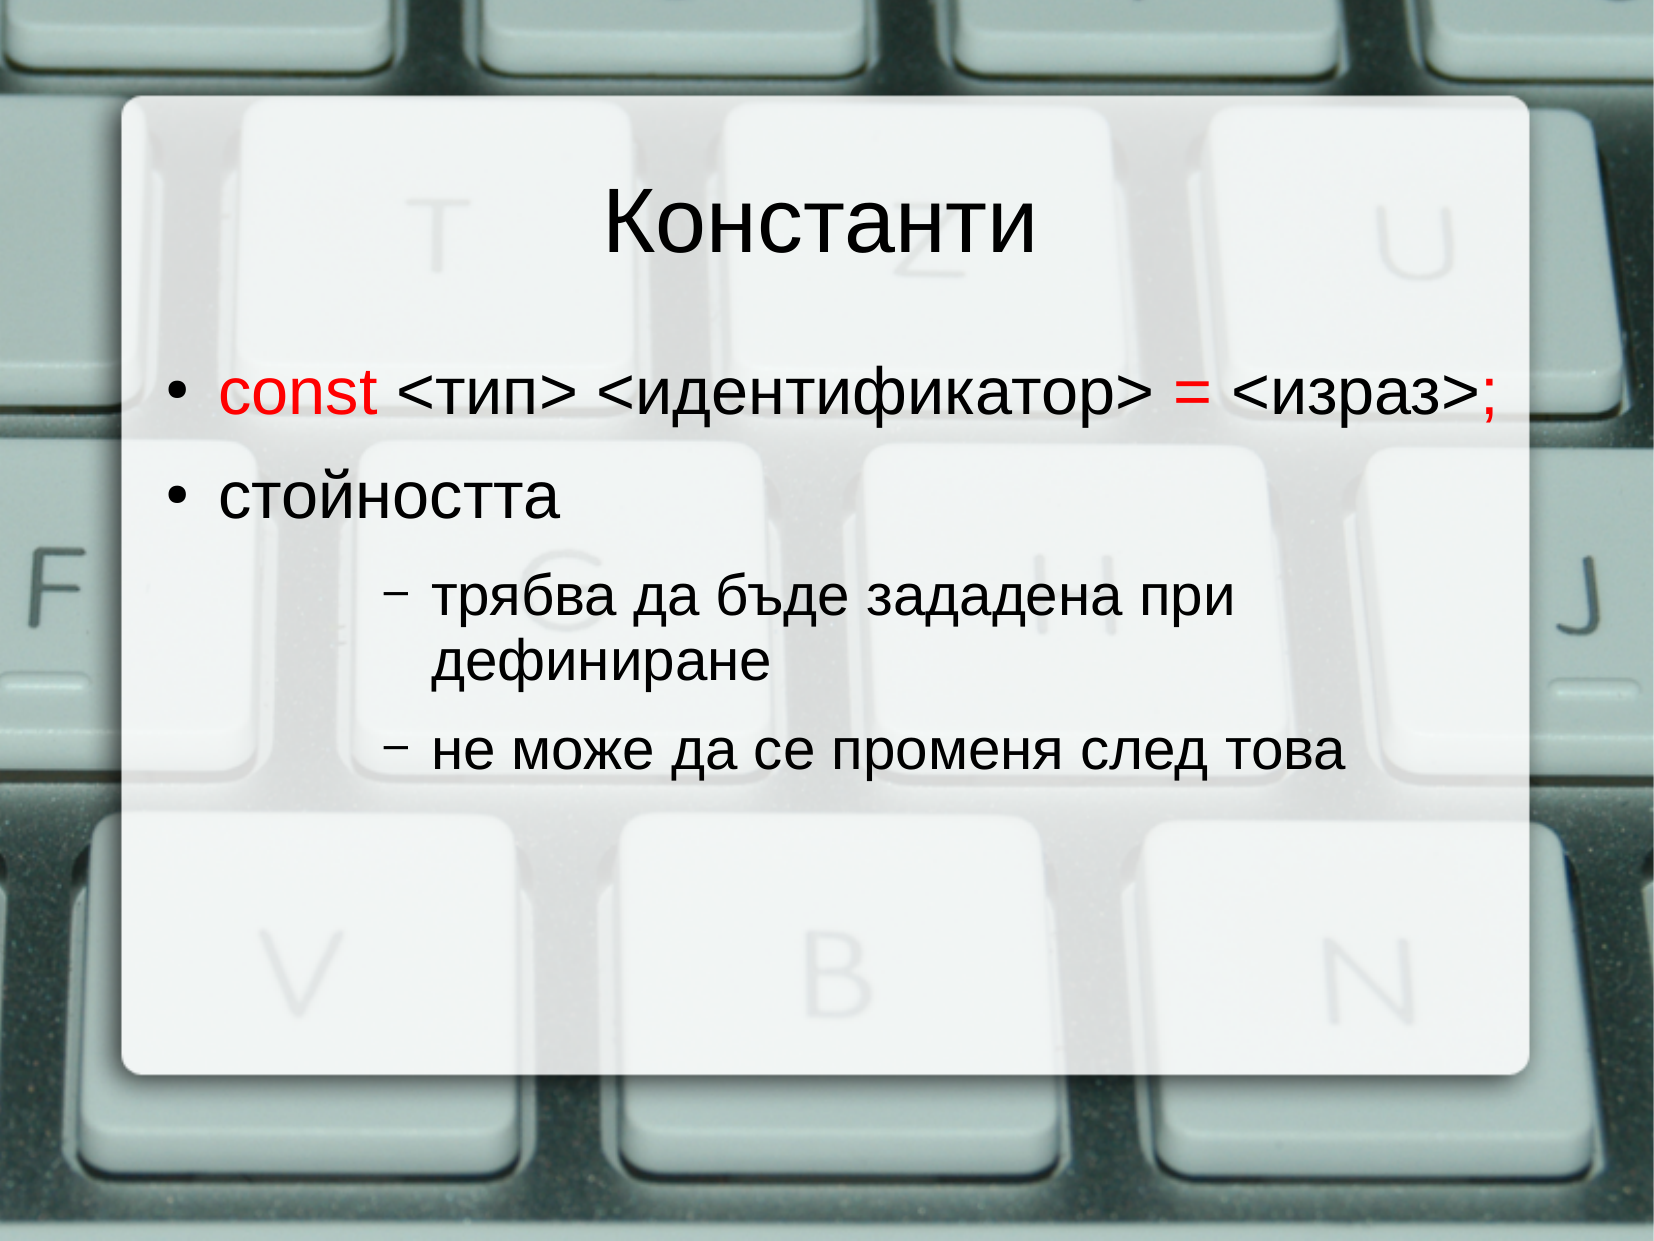

# Константи
const <тип> <идентификатор> = <израз>;
стойността
трябва да бъде зададена при дефиниране
не може да се променя след това